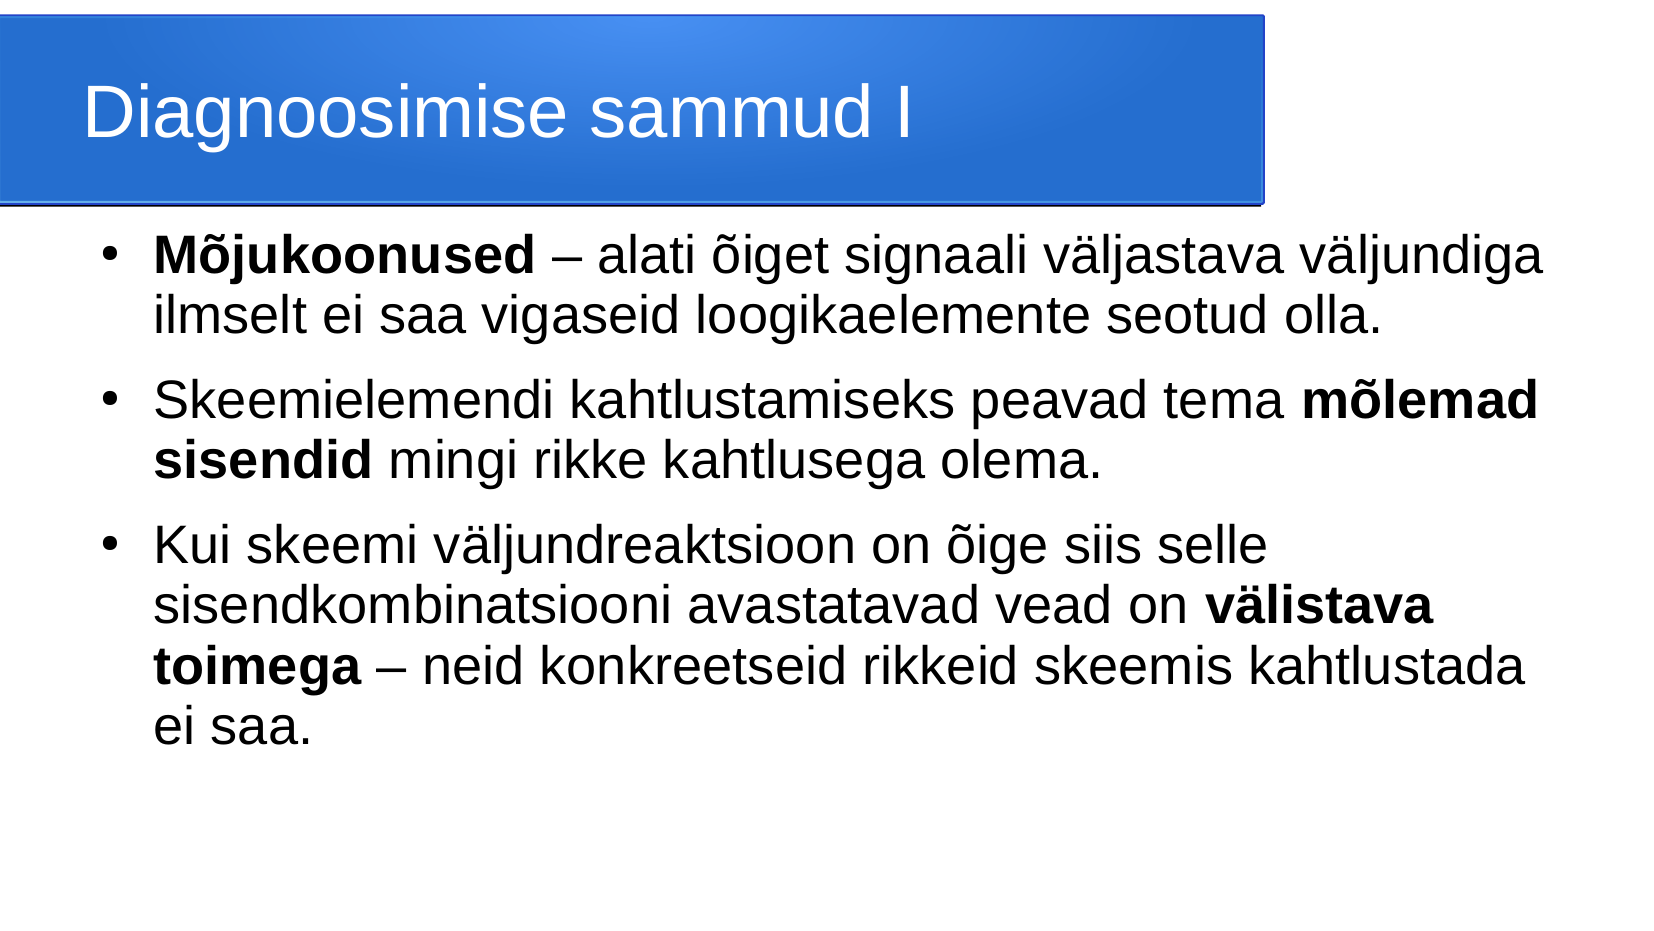

# Diagnoosimise sammud I
Mõjukoonused – alati õiget signaali väljastava väljundiga ilmselt ei saa vigaseid loogikaelemente seotud olla.
Skeemielemendi kahtlustamiseks peavad tema mõlemad sisendid mingi rikke kahtlusega olema.
Kui skeemi väljundreaktsioon on õige siis selle sisendkombinatsiooni avastatavad vead on välistava toimega – neid konkreetseid rikkeid skeemis kahtlustada ei saa.